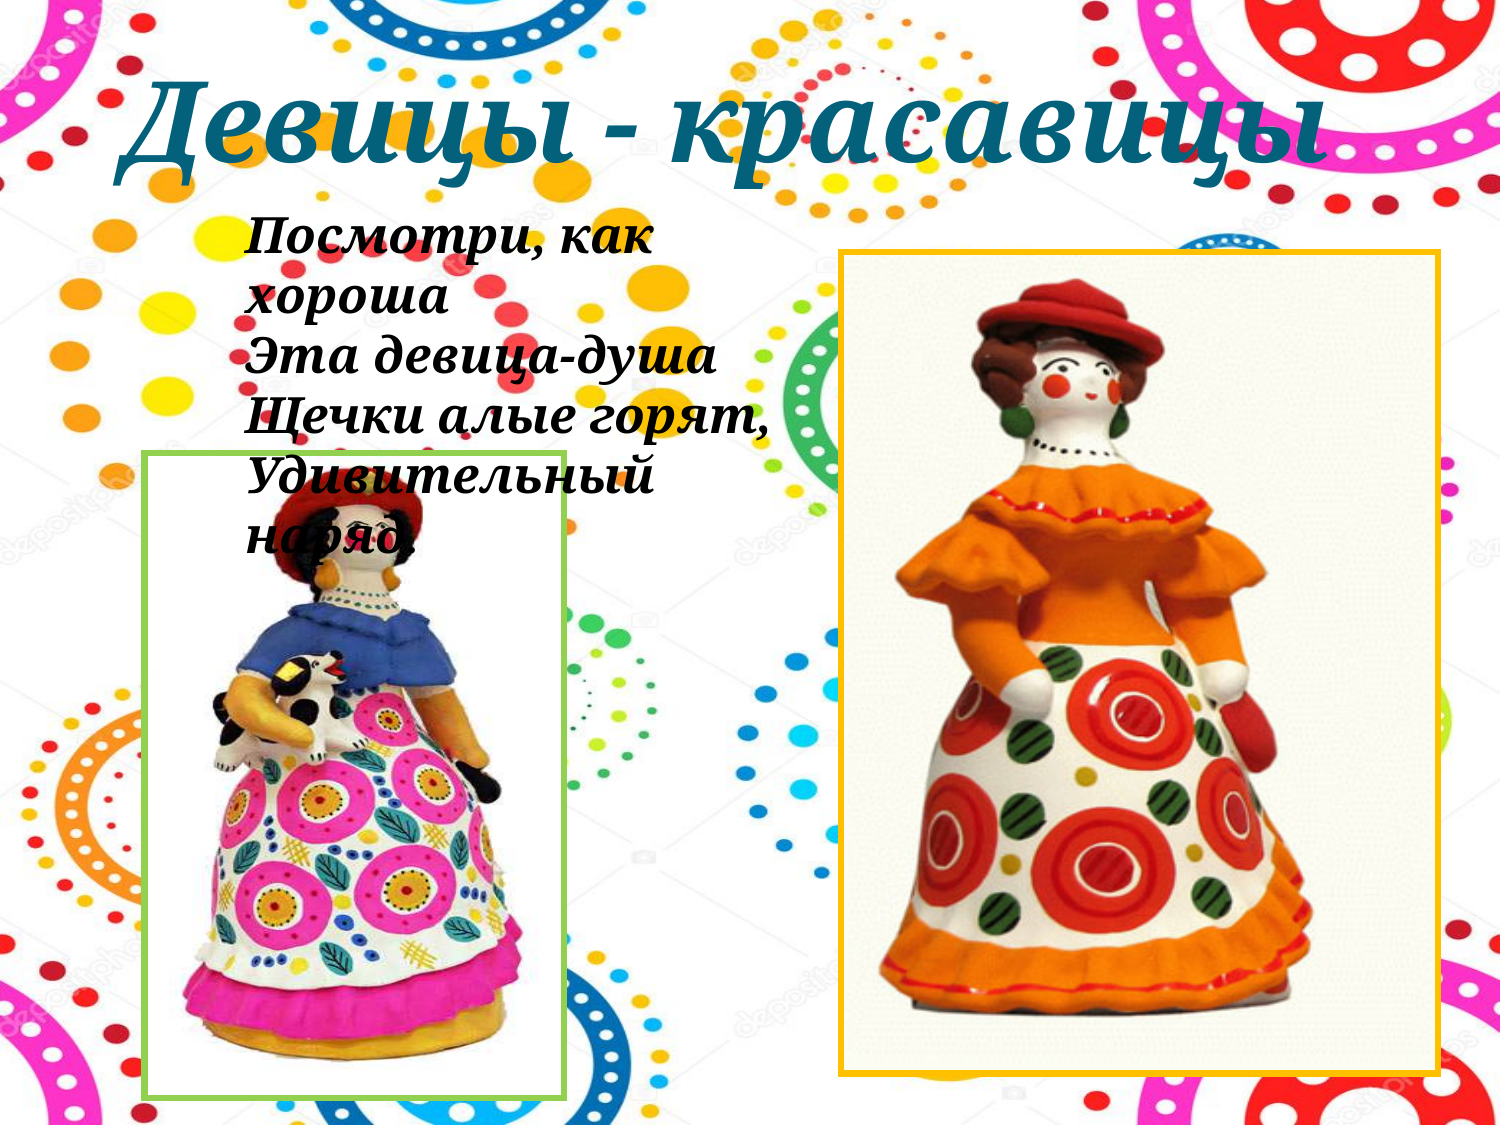

# Девицы - красавицы
Посмотри, как хороша
Эта девица-душа
Щечки алые горят,
Удивительный наряд.